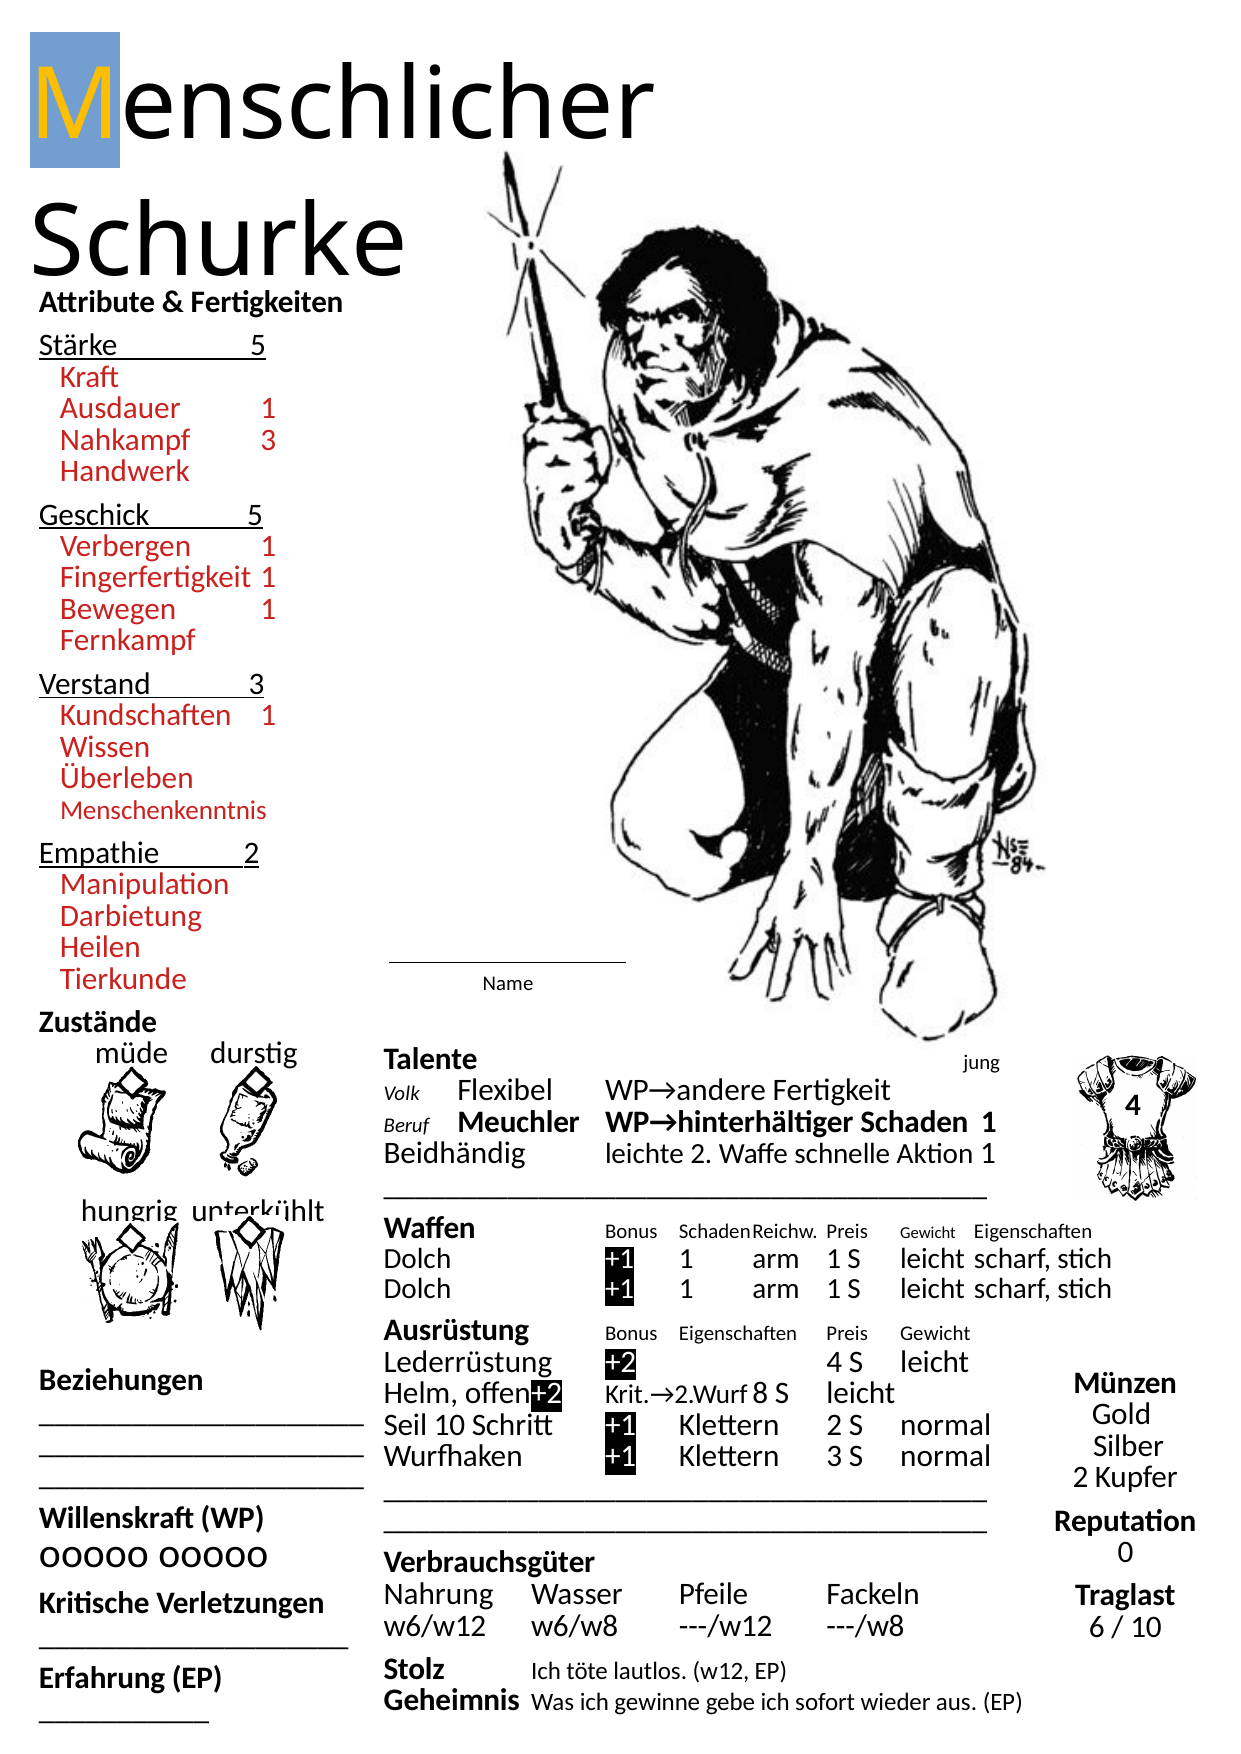

Menschlicher
Schurke
Attribute & Fertigkeiten
Stärke 5
 Kraft
 Ausdauer		1
 Nahkampf	3
 Handwerk
Geschick 5
 Verbergen	1
 Fingerfertigkeit	1
 Bewegen		1
 Fernkampf
Verstand 3
 Kundschaften	1
 Wissen
 Überleben
 Menschenkenntnis
Empathie 2
 Manipulation
 Darbietung
 Heilen
 Tierkunde
Zustände
 müde durstig
 hungrig unterkühlt
Beziehungen
_____________________
_____________________
_____________________
Willenskraft (WP)
ooooo ooooo
Kritische Verletzungen
____________________
Erfahrung (EP)
___________
Name
Talente						 jung
Volk	Flexibel	WP→andere Fertigkeit
Beruf	Meuchler 	WP→hinterhältiger Schaden	 1
Beidhändig		leichte 2. Waffe schnelle Aktion 1
_______________________________________
Waffen		Bonus	Schaden	Reichw.	Preis	Gewicht	Eigenschaften
Dolch			+1	1	arm	1 S	leicht	scharf, stich
Dolch			+1	1	arm	1 S	leicht	scharf, stich
Ausrüstung		Bonus	Eigenschaften	Preis	Gewicht
Lederrüstung	+2			4 S	leicht
Helm, offen	+2	Krit.→2.Wurf	8 S	leicht
Seil 10 Schritt	+1	Klettern	2 S	normal
Wurfhaken		+1	Klettern	3 S	normal
_______________________________________
_______________________________________
Verbrauchsgüter
Nahrung	Wasser	Pfeile		Fackeln
w6/w12	w6/w8	---/w12	---/w8
Stolz		Ich töte lautlos. (w12, EP)
Geheimnis	Was ich gewinne gebe ich sofort wieder aus. (EP)
4
Münzen
Gold
 Silber
2 Kupfer
Reputation
0
Traglast
6 / 10